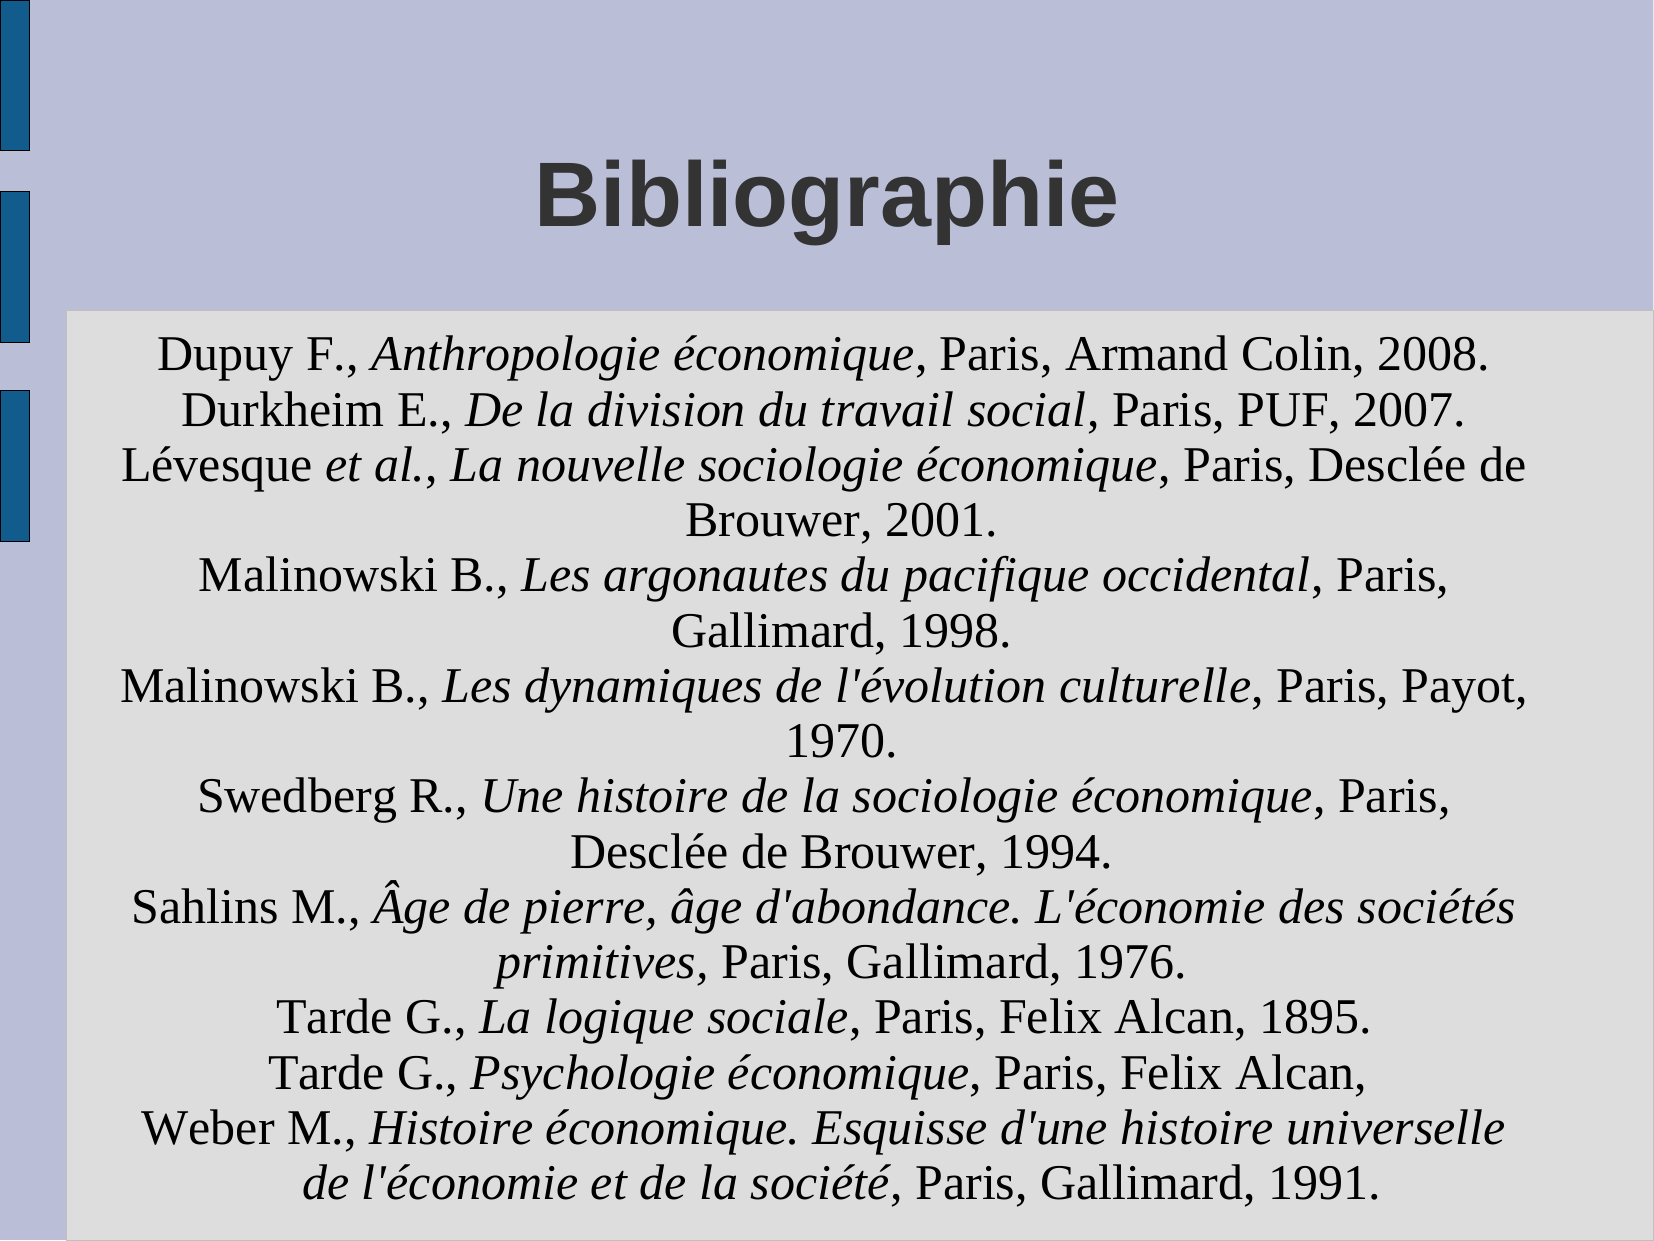

# Bibliographie
Dupuy F., Anthropologie économique, Paris, Armand Colin, 2008.
Durkheim E., De la division du travail social, Paris, PUF, 2007.
Lévesque et al., La nouvelle sociologie économique, Paris, Desclée de Brouwer, 2001.
Malinowski B., Les argonautes du pacifique occidental, Paris, Gallimard, 1998.
Malinowski B., Les dynamiques de l'évolution culturelle, Paris, Payot, 1970.
Swedberg R., Une histoire de la sociologie économique, Paris, Desclée de Brouwer, 1994.
Sahlins M., Âge de pierre, âge d'abondance. L'économie des sociétés primitives, Paris, Gallimard, 1976.
Tarde G., La logique sociale, Paris, Felix Alcan, 1895.
Tarde G., Psychologie économique, Paris, Felix Alcan,
Weber M., Histoire économique. Esquisse d'une histoire universelle de l'économie et de la société, Paris, Gallimard, 1991.